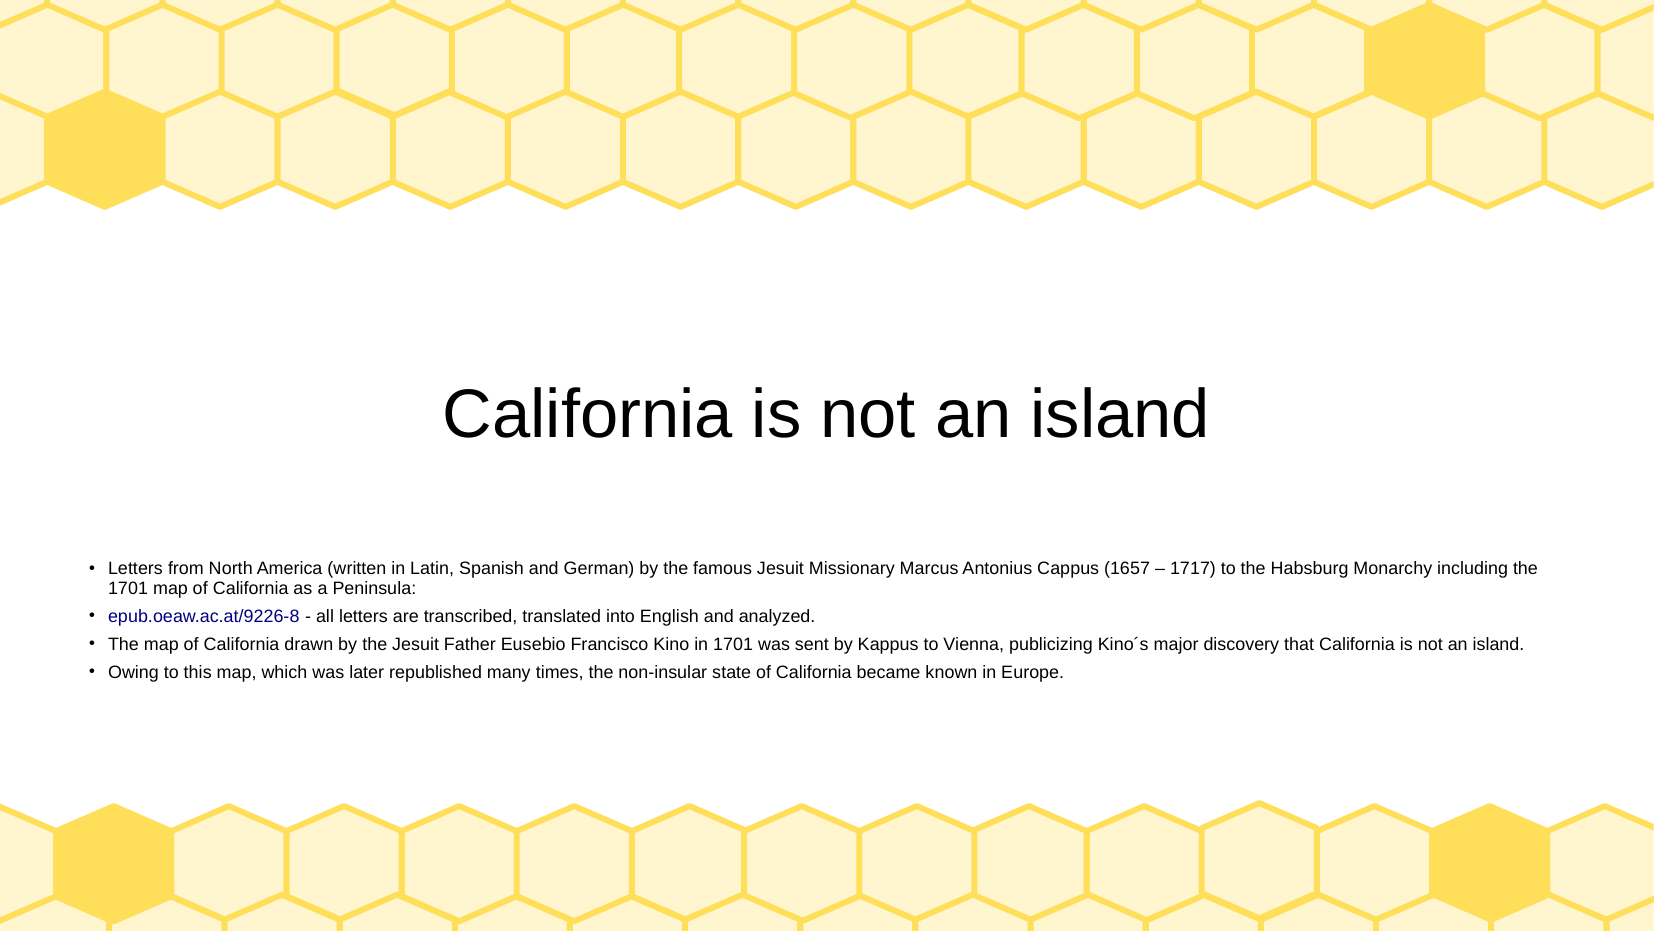

# California is not an island
Letters from North America (written in Latin, Spanish and German) by the famous Jesuit Missionary Marcus Antonius Cappus (1657 – 1717) to the Habsburg Monarchy including the 1701 map of California as a Peninsula:
epub.oeaw.ac.at/9226-8 - all letters are transcribed, translated into English and analyzed.
The map of California drawn by the Jesuit Father Eusebio Francisco Kino in 1701 was sent by Kappus to Vienna, publicizing Kino´s major discovery that California is not an island.
Owing to this map, which was later republished many times, the non-insular state of California became known in Europe.